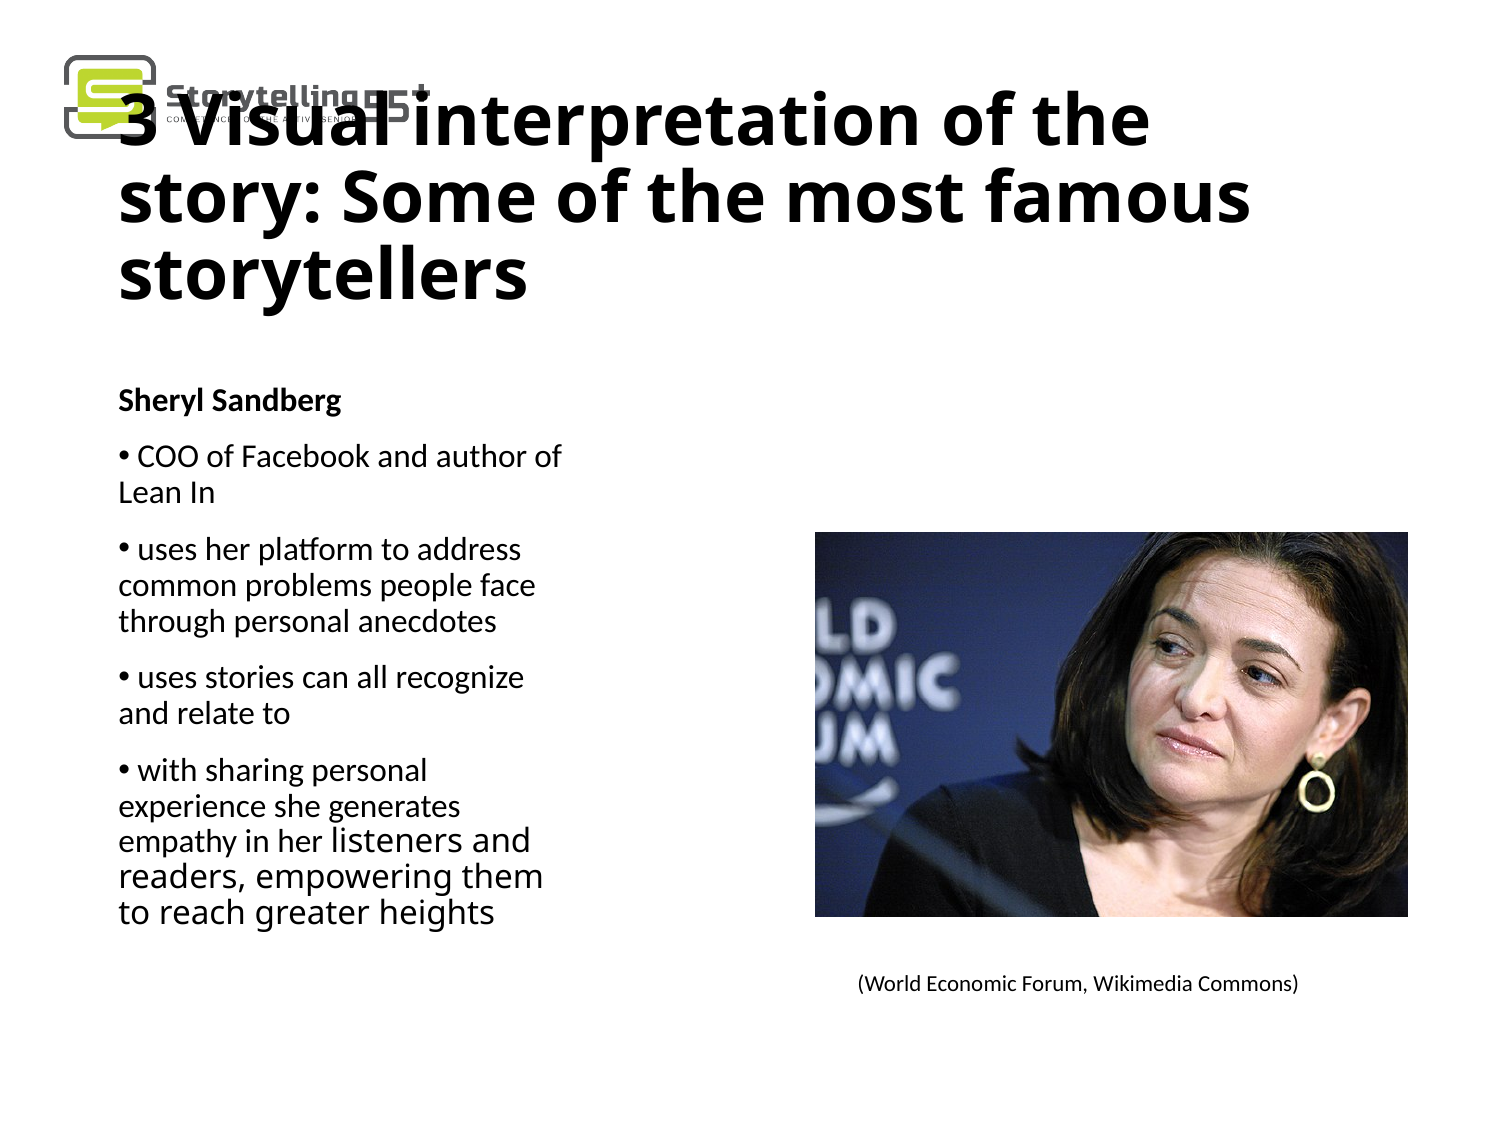

# 3 Visual interpretation of the story: Some of the most famous storytellers
Sheryl Sandberg
 COO of Facebook and author of Lean In
 uses her platform to address common problems people face through personal anecdotes
 uses stories can all recognize and relate to
 with sharing personal experience she generates empathy in her listeners and readers, empowering them to reach greater heights
(World Economic Forum, Wikimedia Commons)